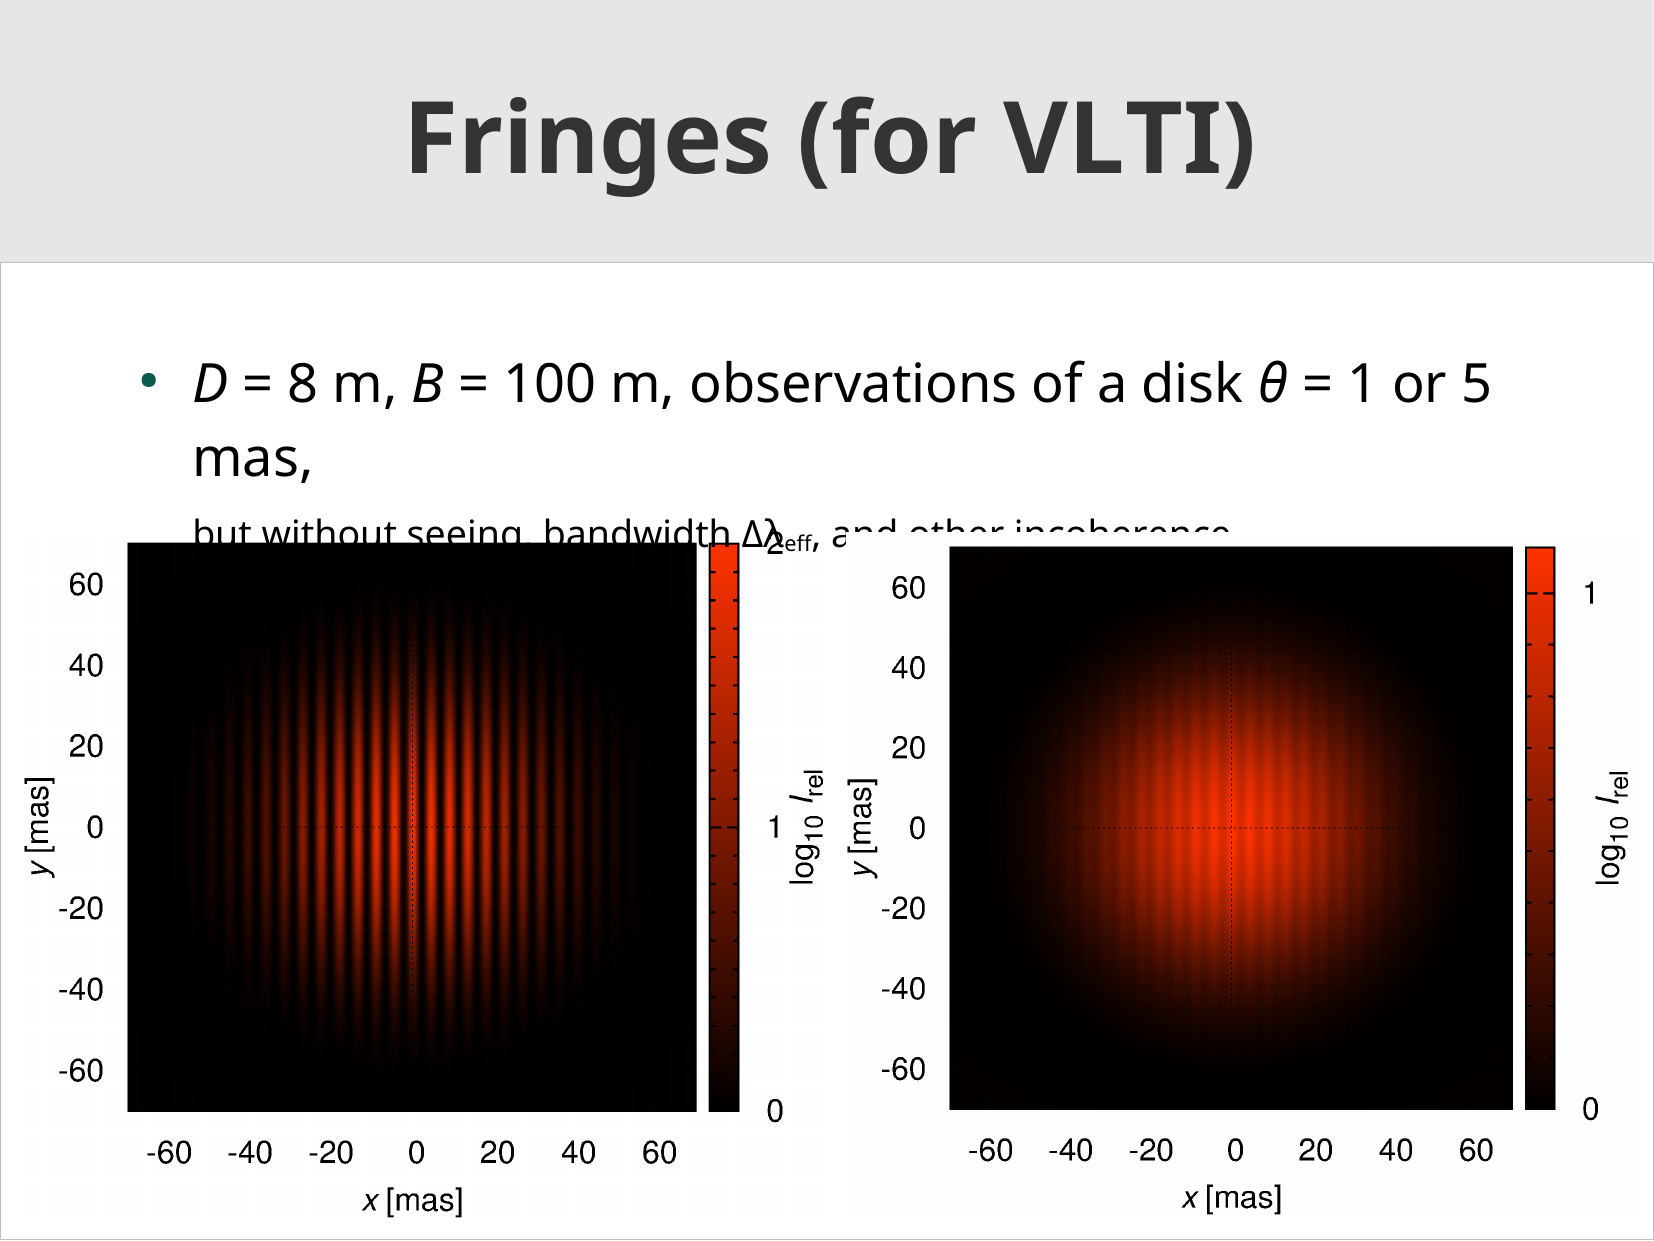

# Fringes (for VLTI)
D = 8 m, B = 100 m, observations of a disk θ = 1 or 5 mas,
but without seeing, bandwidth Δλeff, and other incoherence